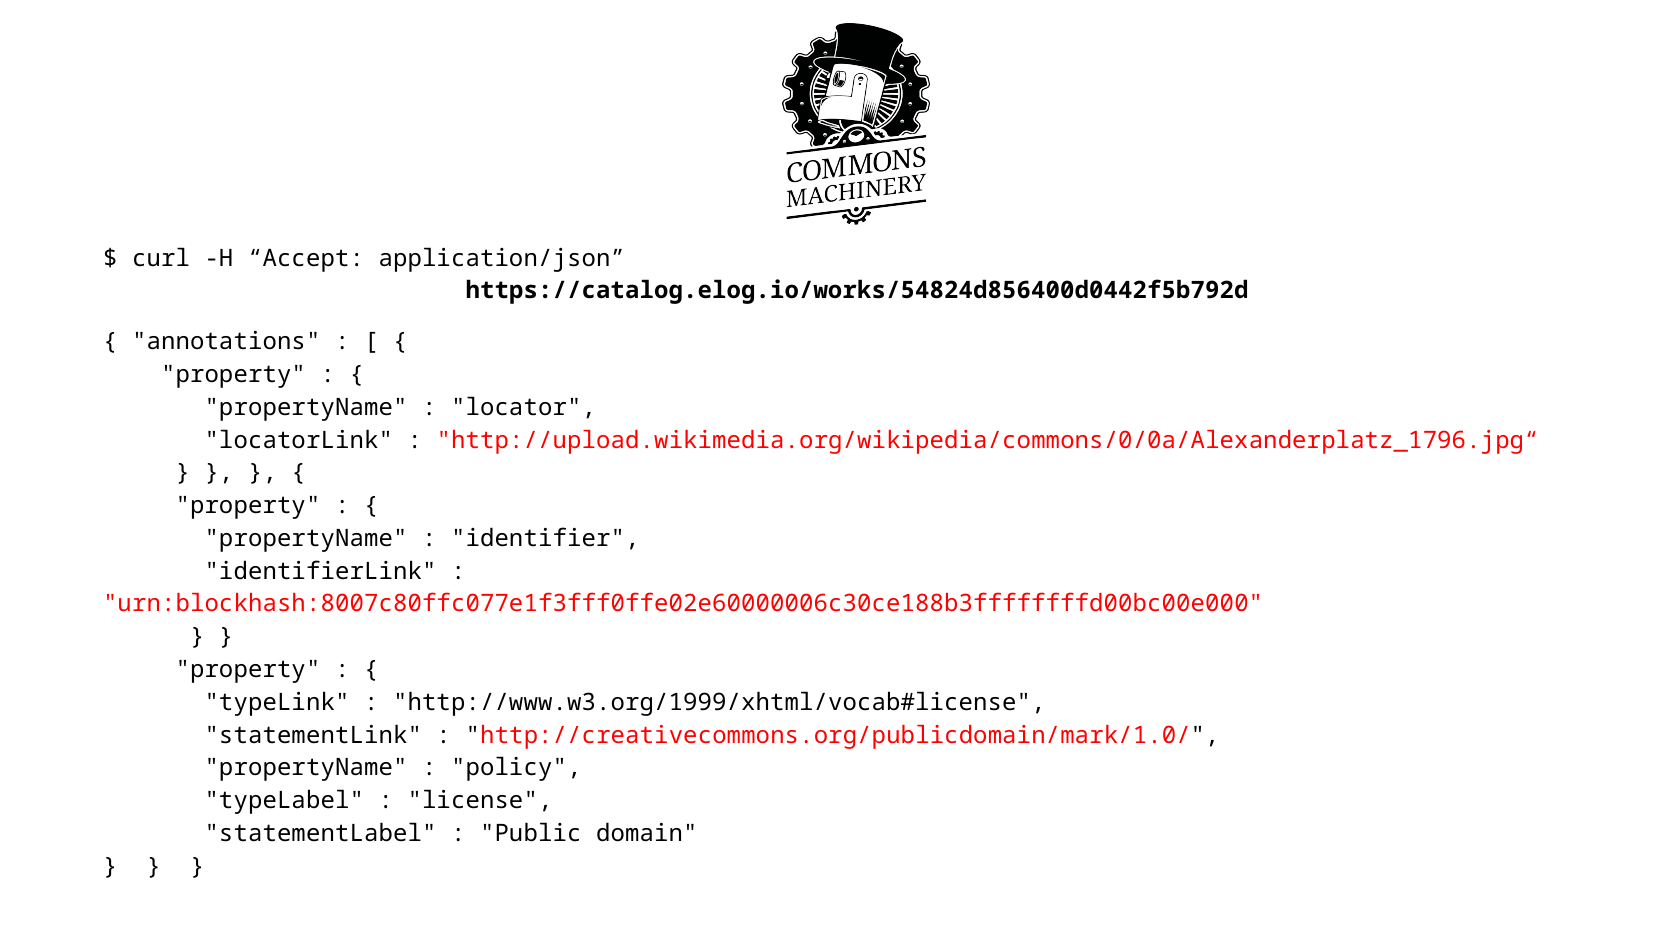

#
$ curl -H “Accept: application/json”
 https://catalog.elog.io/works/54824d856400d0442f5b792d
{ "annotations" : [ {
 "property" : {
 "propertyName" : "locator",
 "locatorLink" : "http://upload.wikimedia.org/wikipedia/commons/0/0a/Alexanderplatz_1796.jpg“
 } }, }, {
 "property" : {
 "propertyName" : "identifier",
 "identifierLink" : "urn:blockhash:8007c80ffc077e1f3fff0ffe02e60000006c30ce188b3ffffffffd00bc00e000"
 } }
 "property" : {
 "typeLink" : "http://www.w3.org/1999/xhtml/vocab#license",
 "statementLink" : "http://creativecommons.org/publicdomain/mark/1.0/",
 "propertyName" : "policy",
 "typeLabel" : "license",
 "statementLabel" : "Public domain"
} } }